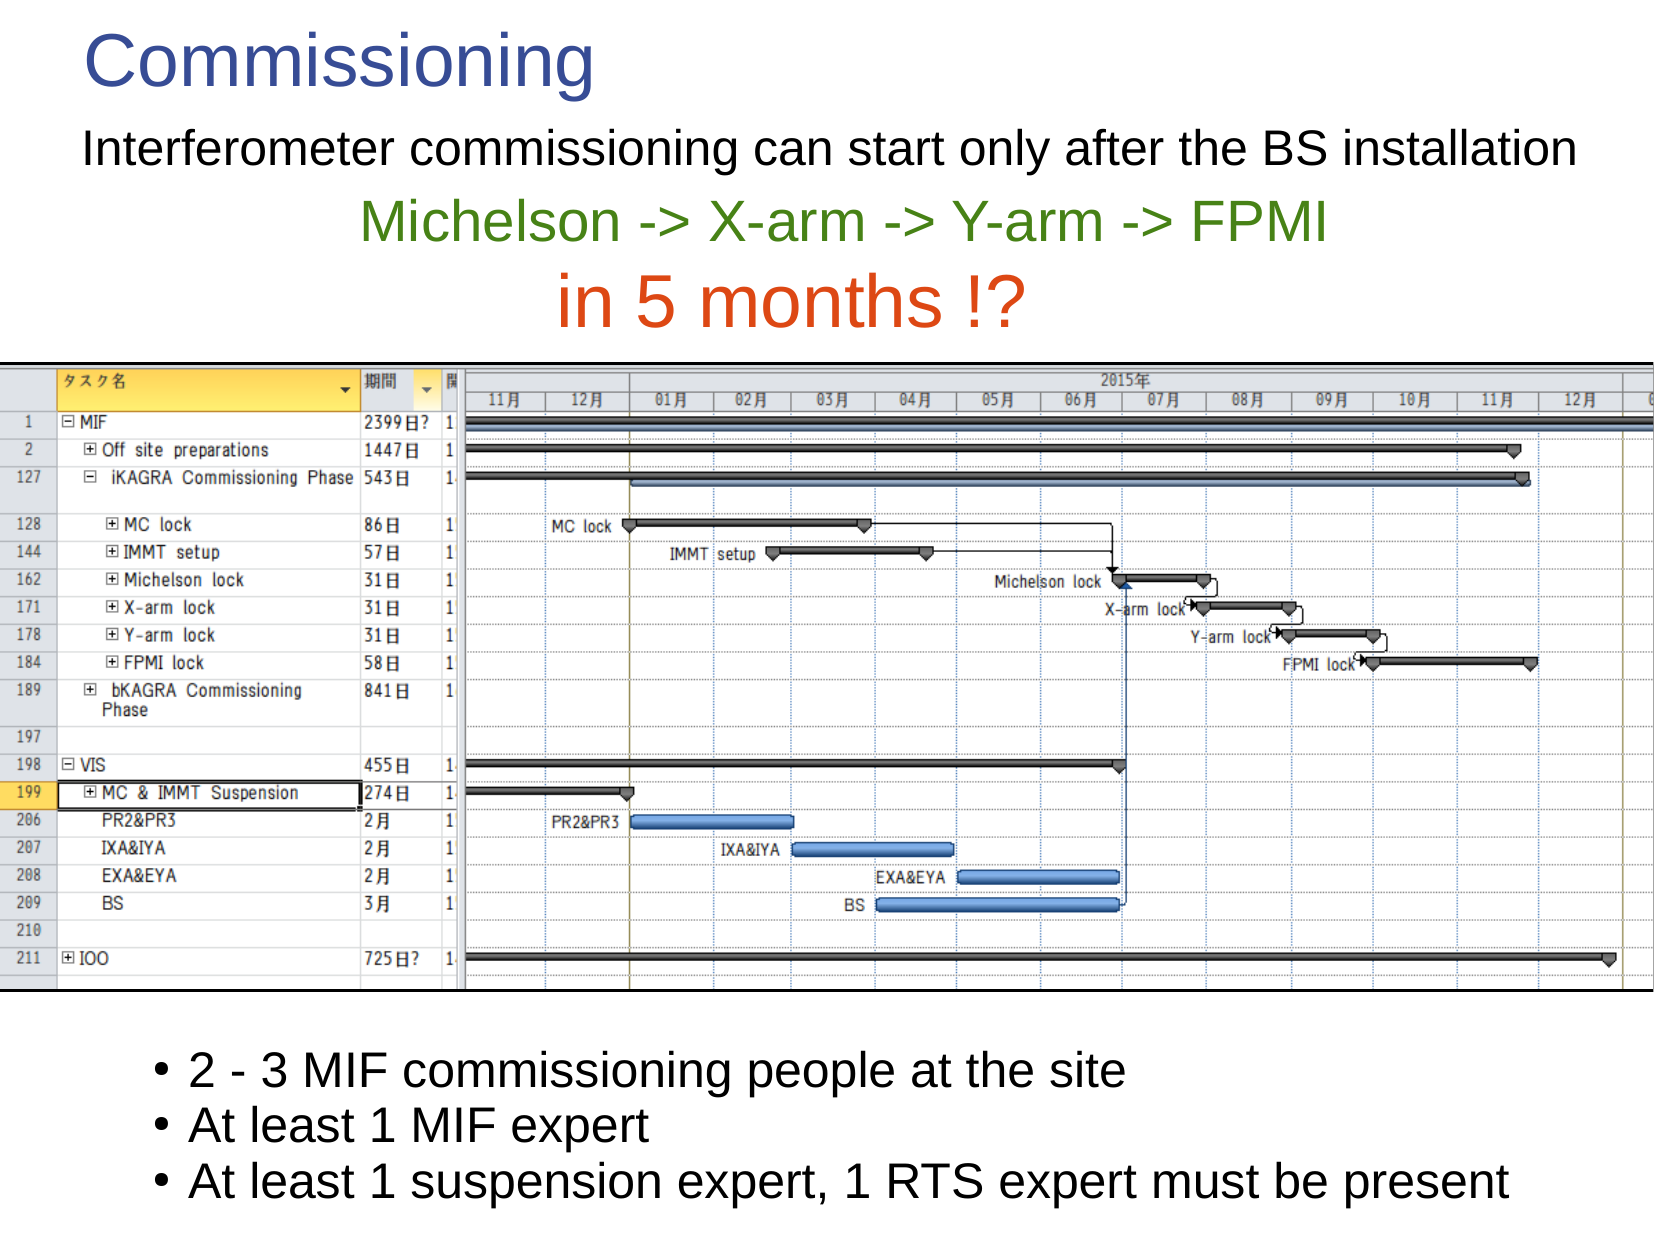

Commissioning
Interferometer commissioning can start only after the BS installation
Michelson -> X-arm -> Y-arm -> FPMI
in 5 months !?
2 - 3 MIF commissioning people at the site
At least 1 MIF expert
At least 1 suspension expert, 1 RTS expert must be present